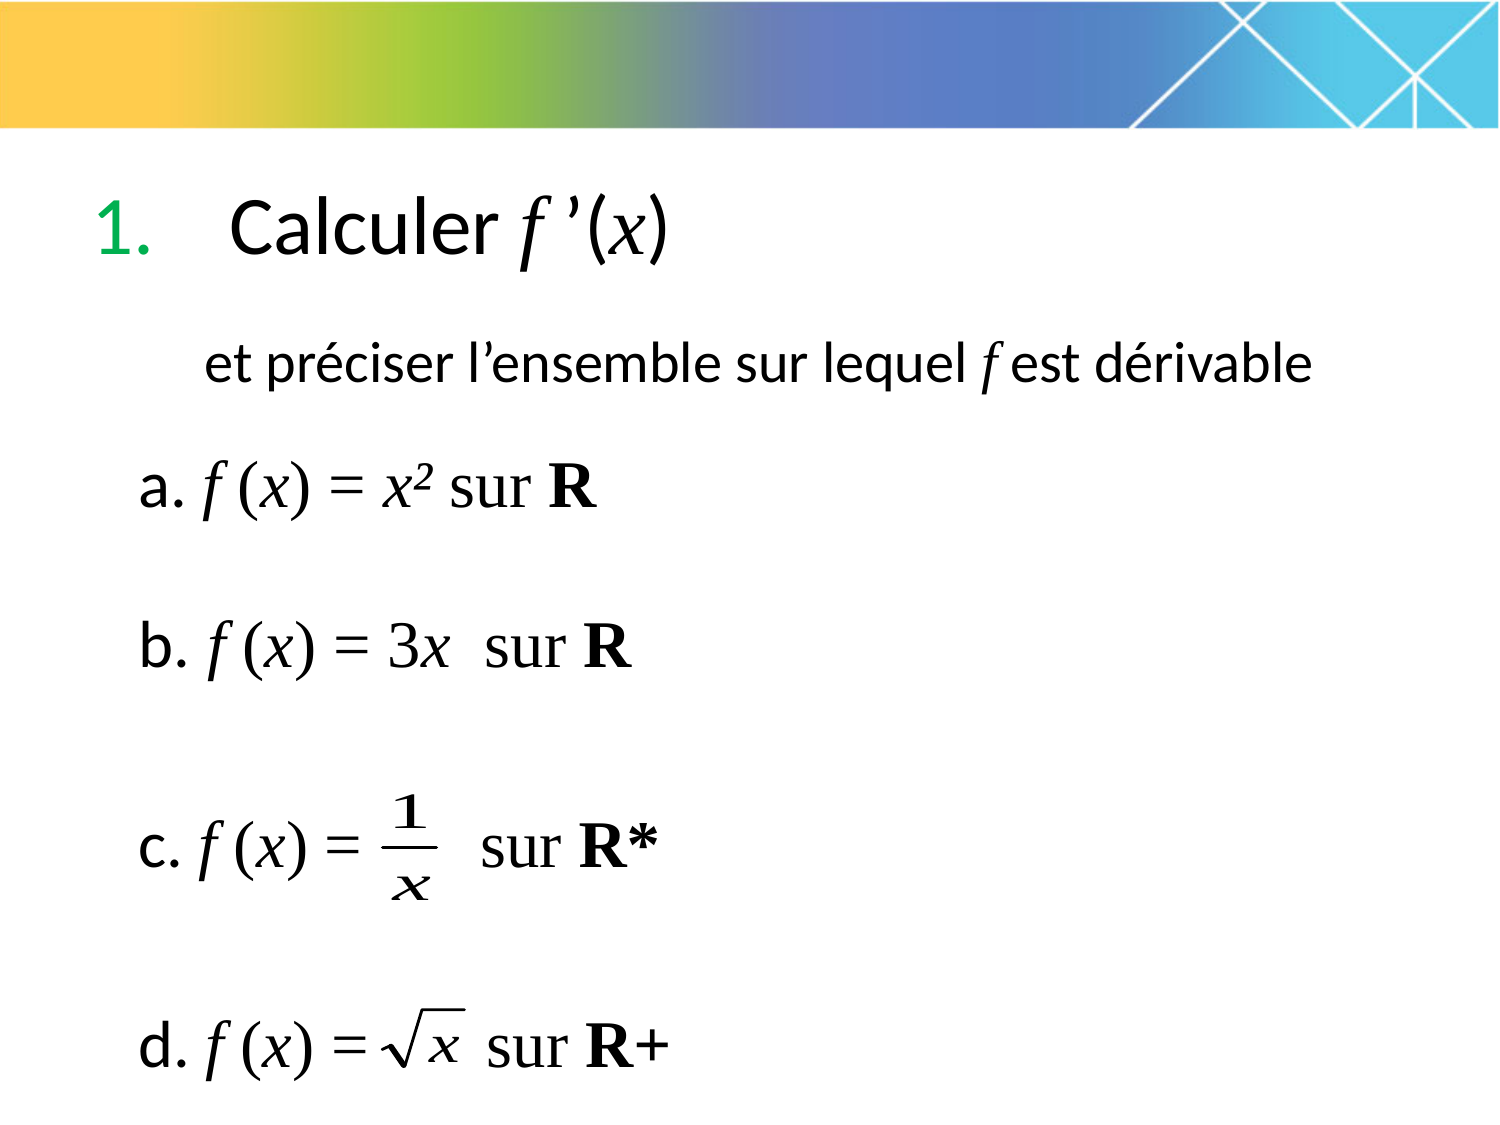

# Calculer f ’(x)
et préciser l’ensemble sur lequel f est dérivable
a. f (x) = x² sur R
b. f (x) = 3x sur R
c. f (x) = sur R*
d. f (x) = sur R+